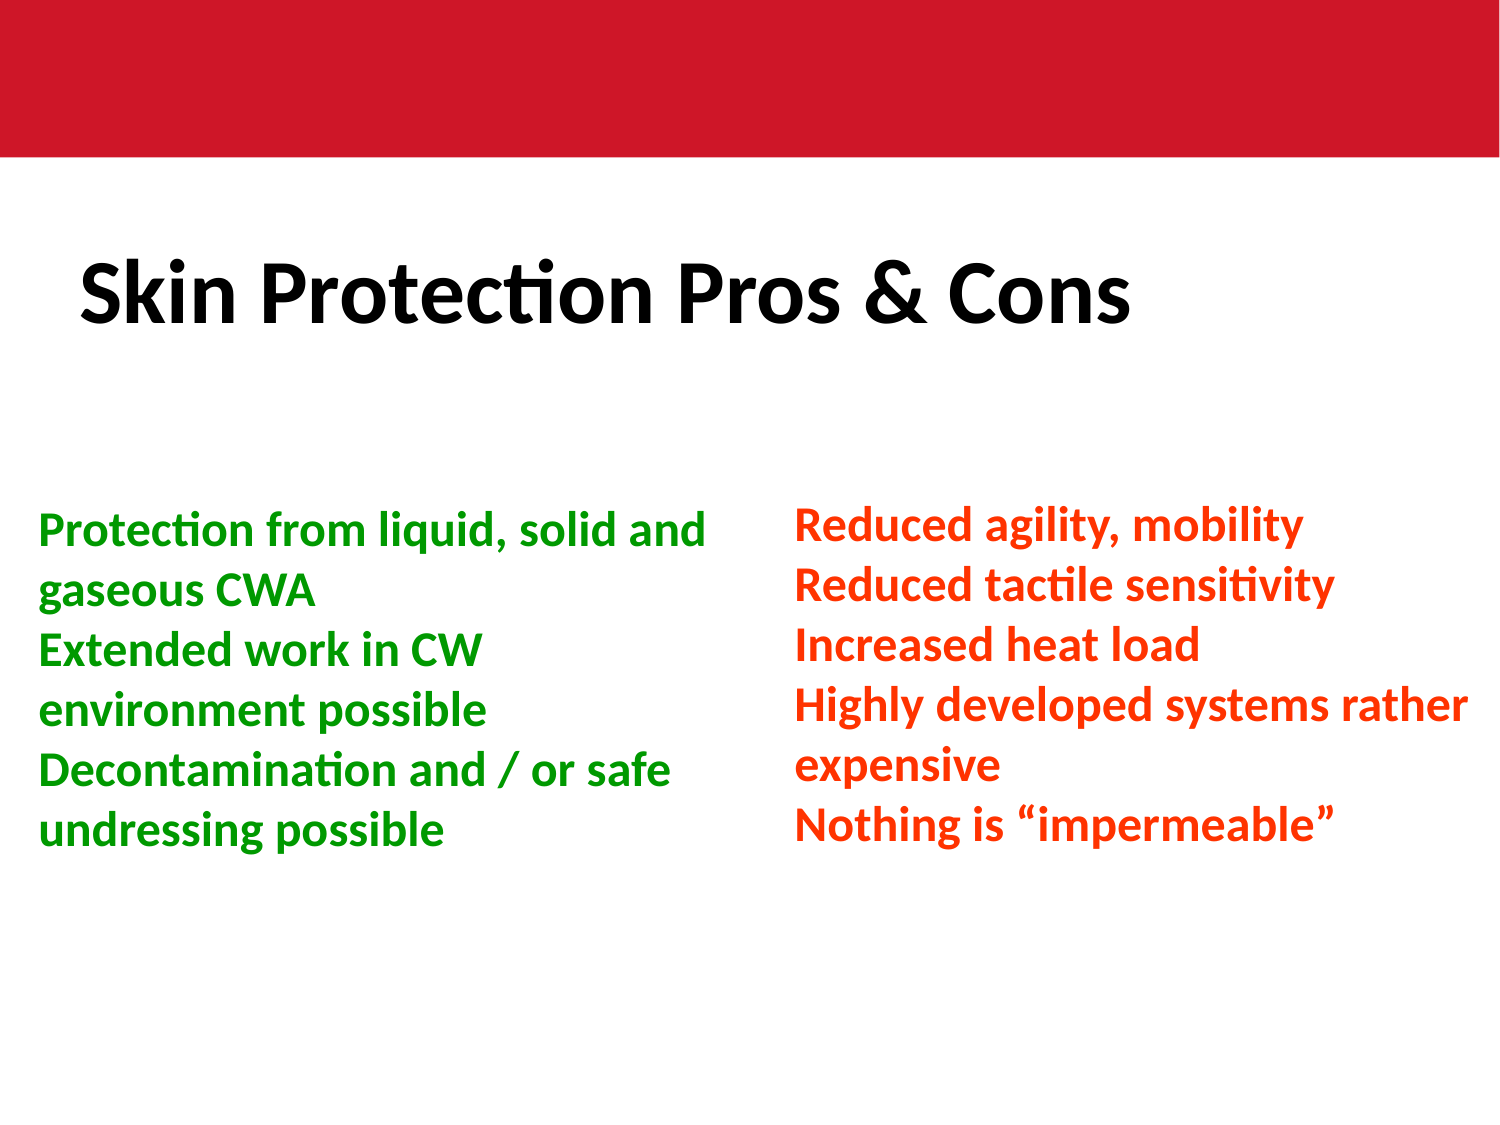

Skin Protection Pros & Cons
Reduced agility, mobility
Reduced tactile sensitivity
Increased heat load
Highly developed systems rather expensive
Nothing is “impermeable”
Protection from liquid, solid and gaseous CWA
Extended work in CW environment possible
Decontamination and / or safe undressing possible
DATE